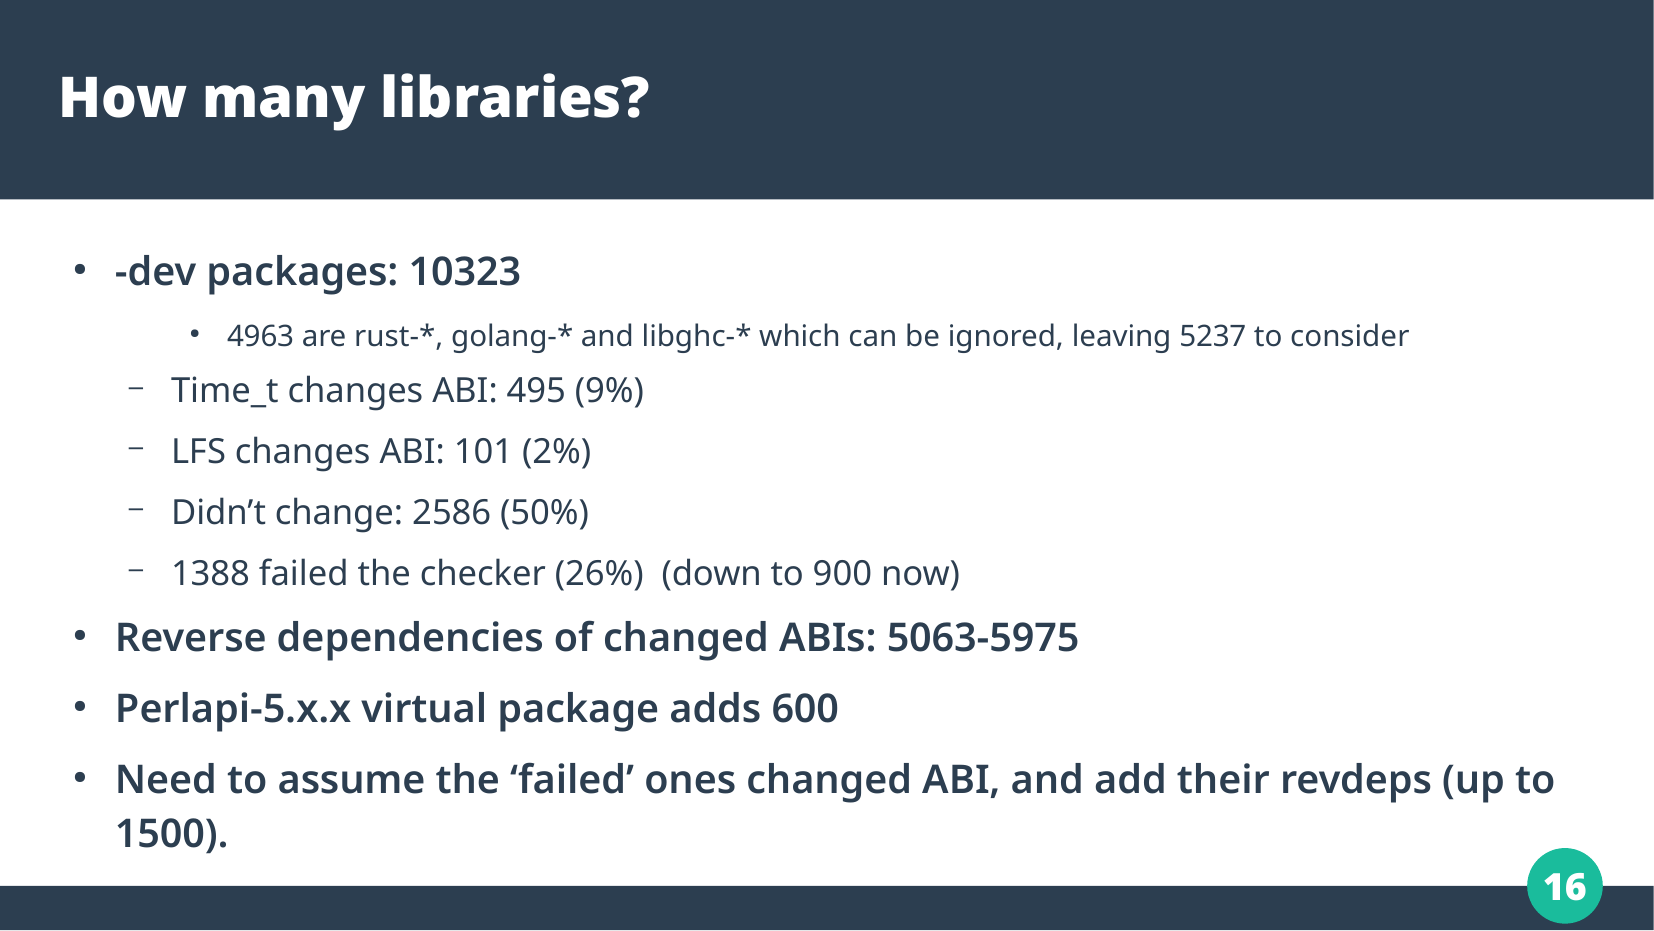

# How many libraries?
-dev packages: 10323
4963 are rust-*, golang-* and libghc-* which can be ignored, leaving 5237 to consider
Time_t changes ABI: 495 (9%)
LFS changes ABI: 101 (2%)
Didn’t change: 2586 (50%)
1388 failed the checker (26%) (down to 900 now)
Reverse dependencies of changed ABIs: 5063-5975
Perlapi-5.x.x virtual package adds 600
Need to assume the ‘failed’ ones changed ABI, and add their revdeps (up to 1500).